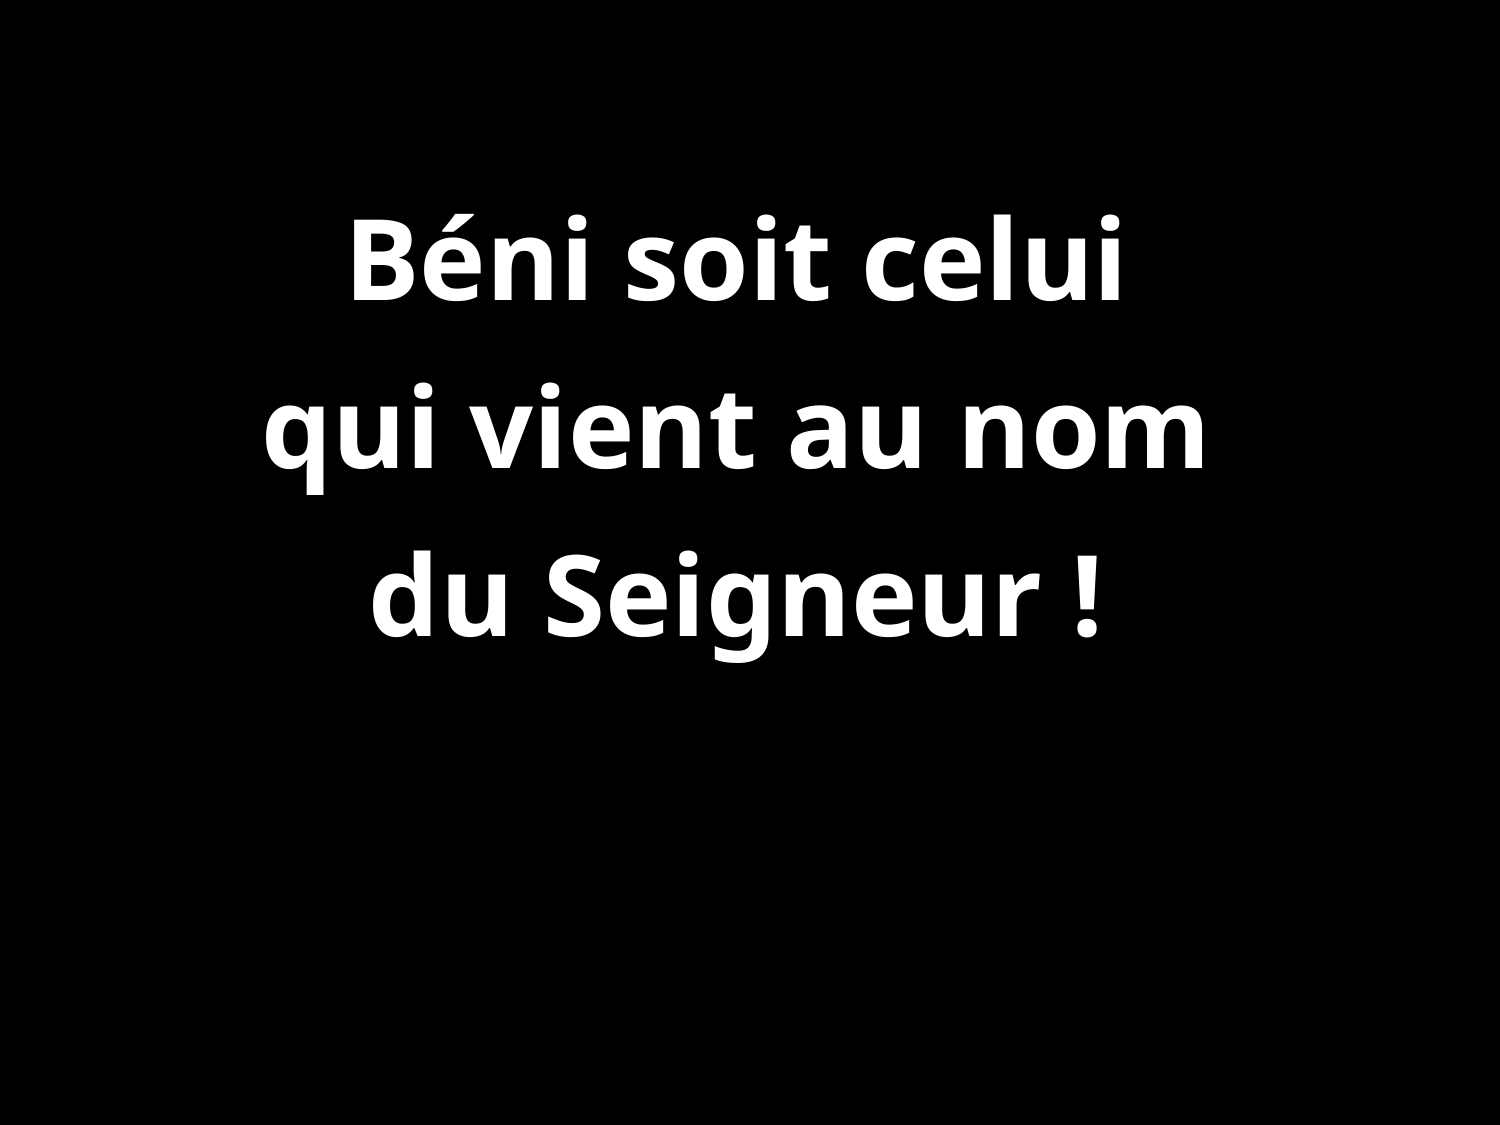

# Béni soit celui
qui vient au nom
du Seigneur !